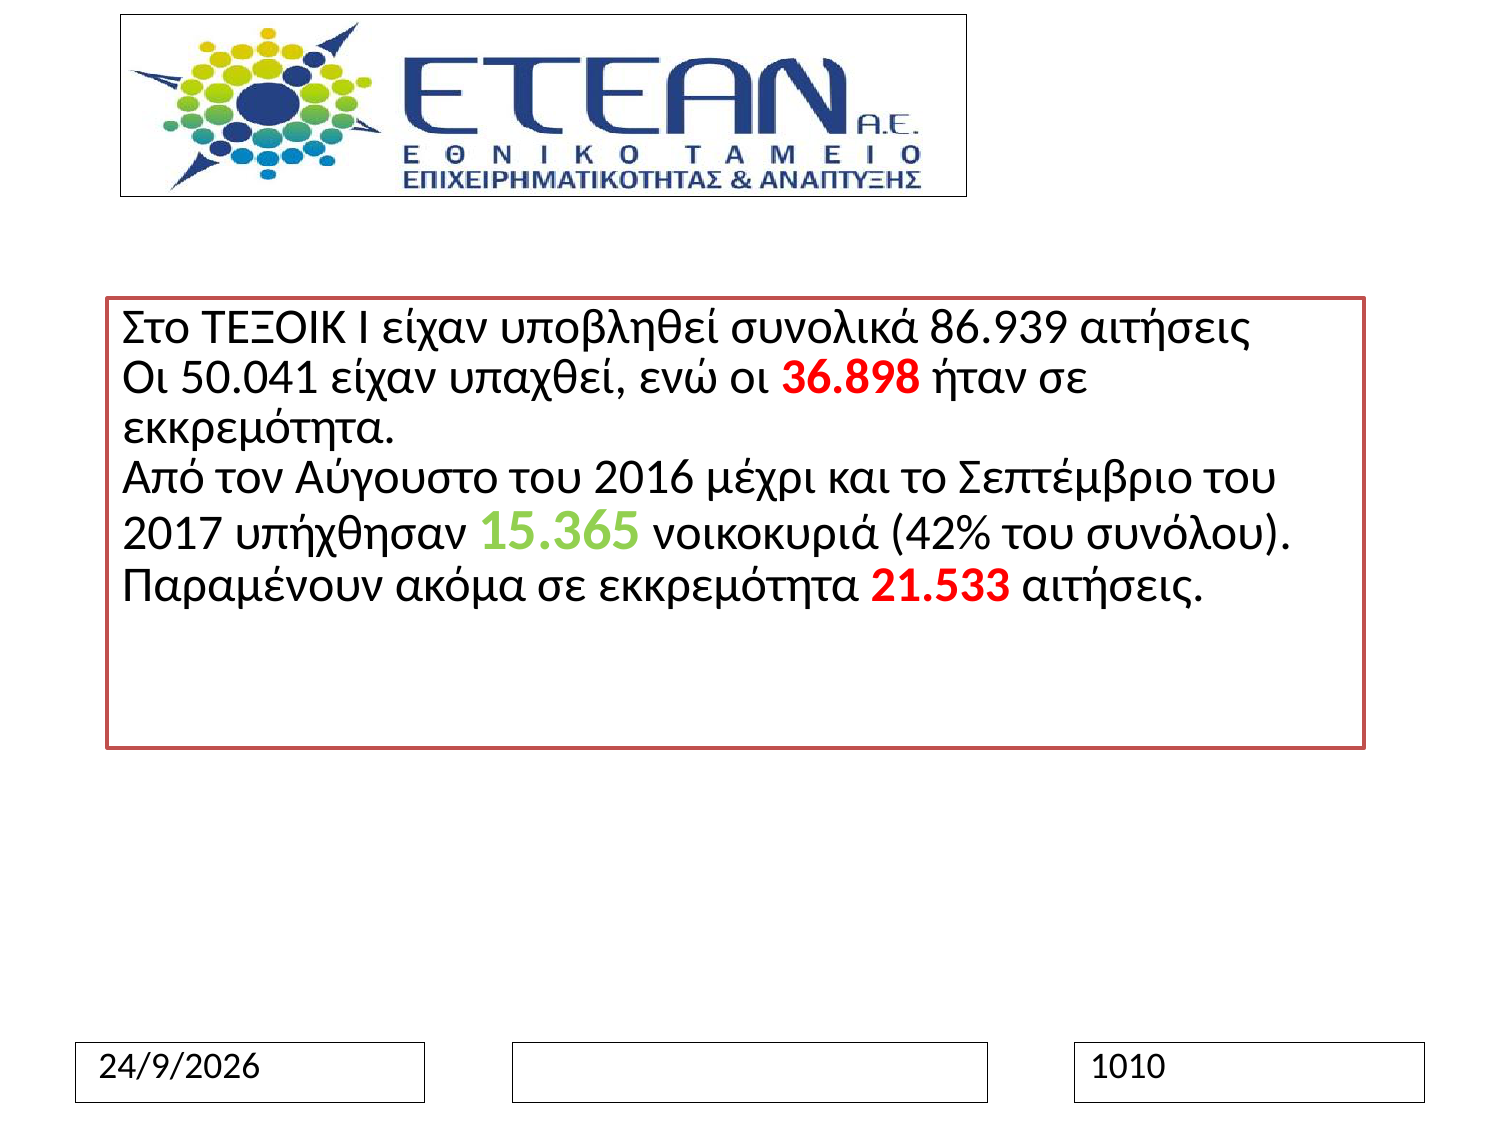

Στο ΤΕΞΟΙΚ Ι είχαν υποβληθεί συνολικά 86.939 αιτήσεις
Οι 50.041 είχαν υπαχθεί, ενώ οι 36.898 ήταν σε εκκρεμότητα.
Από τον Αύγουστο του 2016 μέχρι και το Σεπτέμβριο του 2017 υπήχθησαν 15.365 νοικοκυριά (42% του συνόλου).
Παραμένουν ακόμα σε εκκρεμότητα 21.533 αιτήσεις.